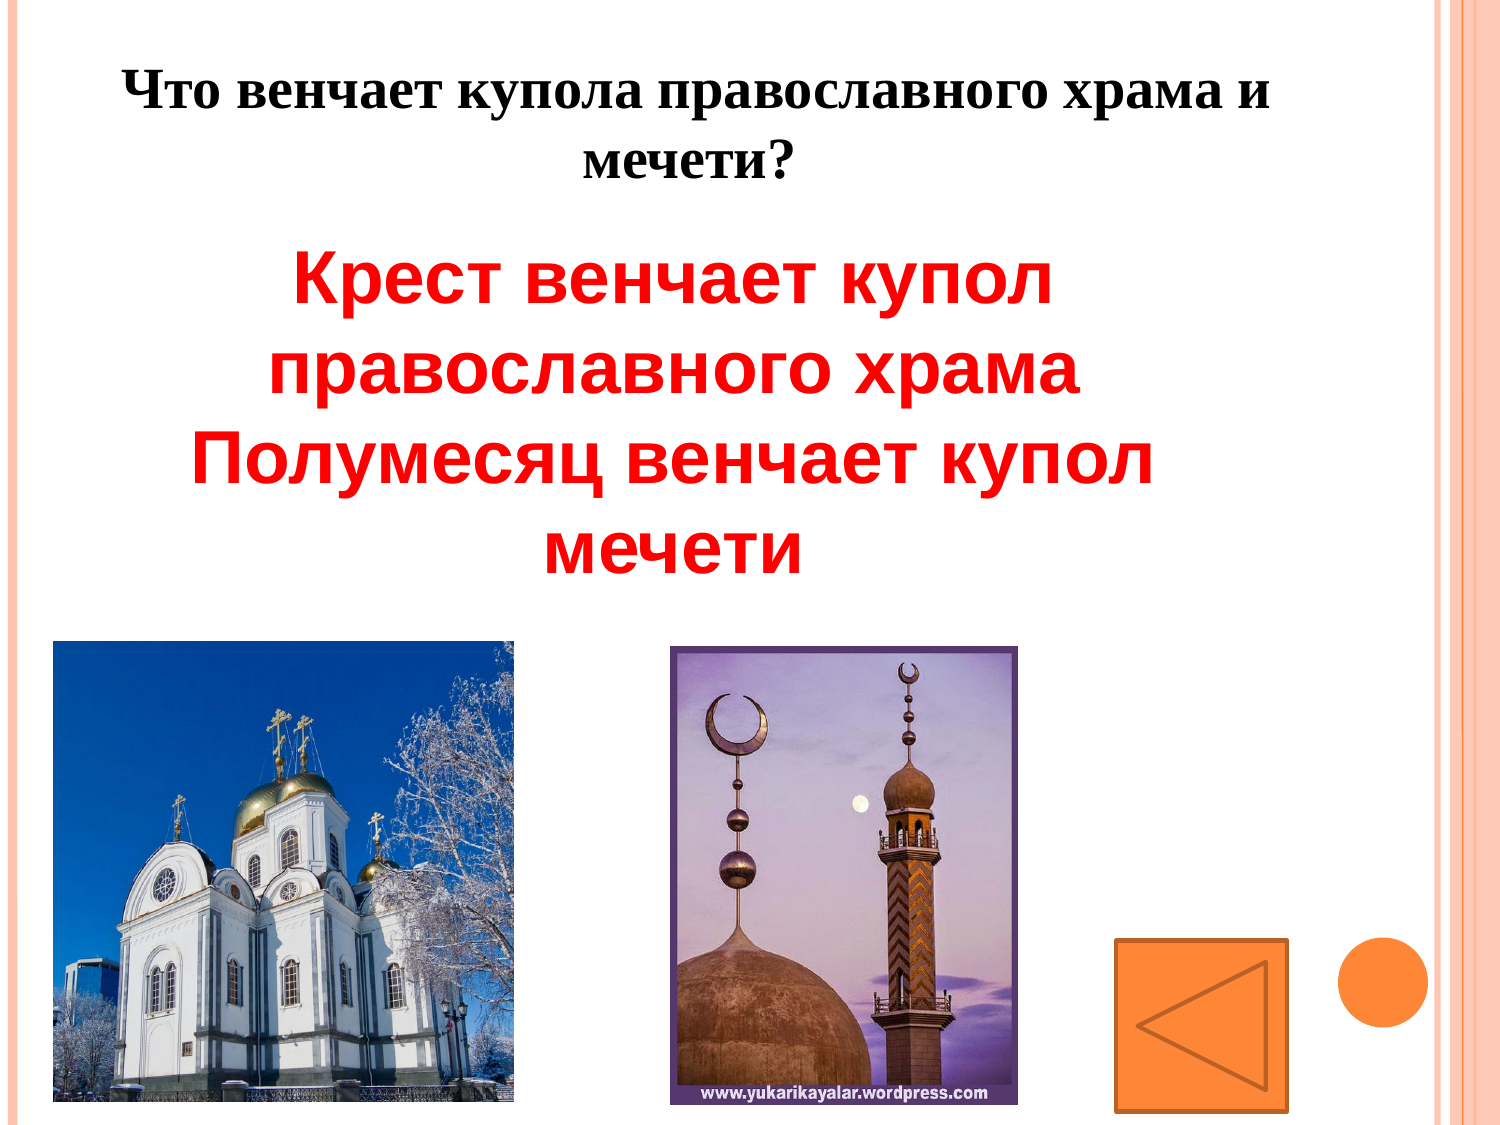

Что венчает купола православного храма и мечети?
Крест венчает купол православного храма
Полумесяц венчает купол мечети